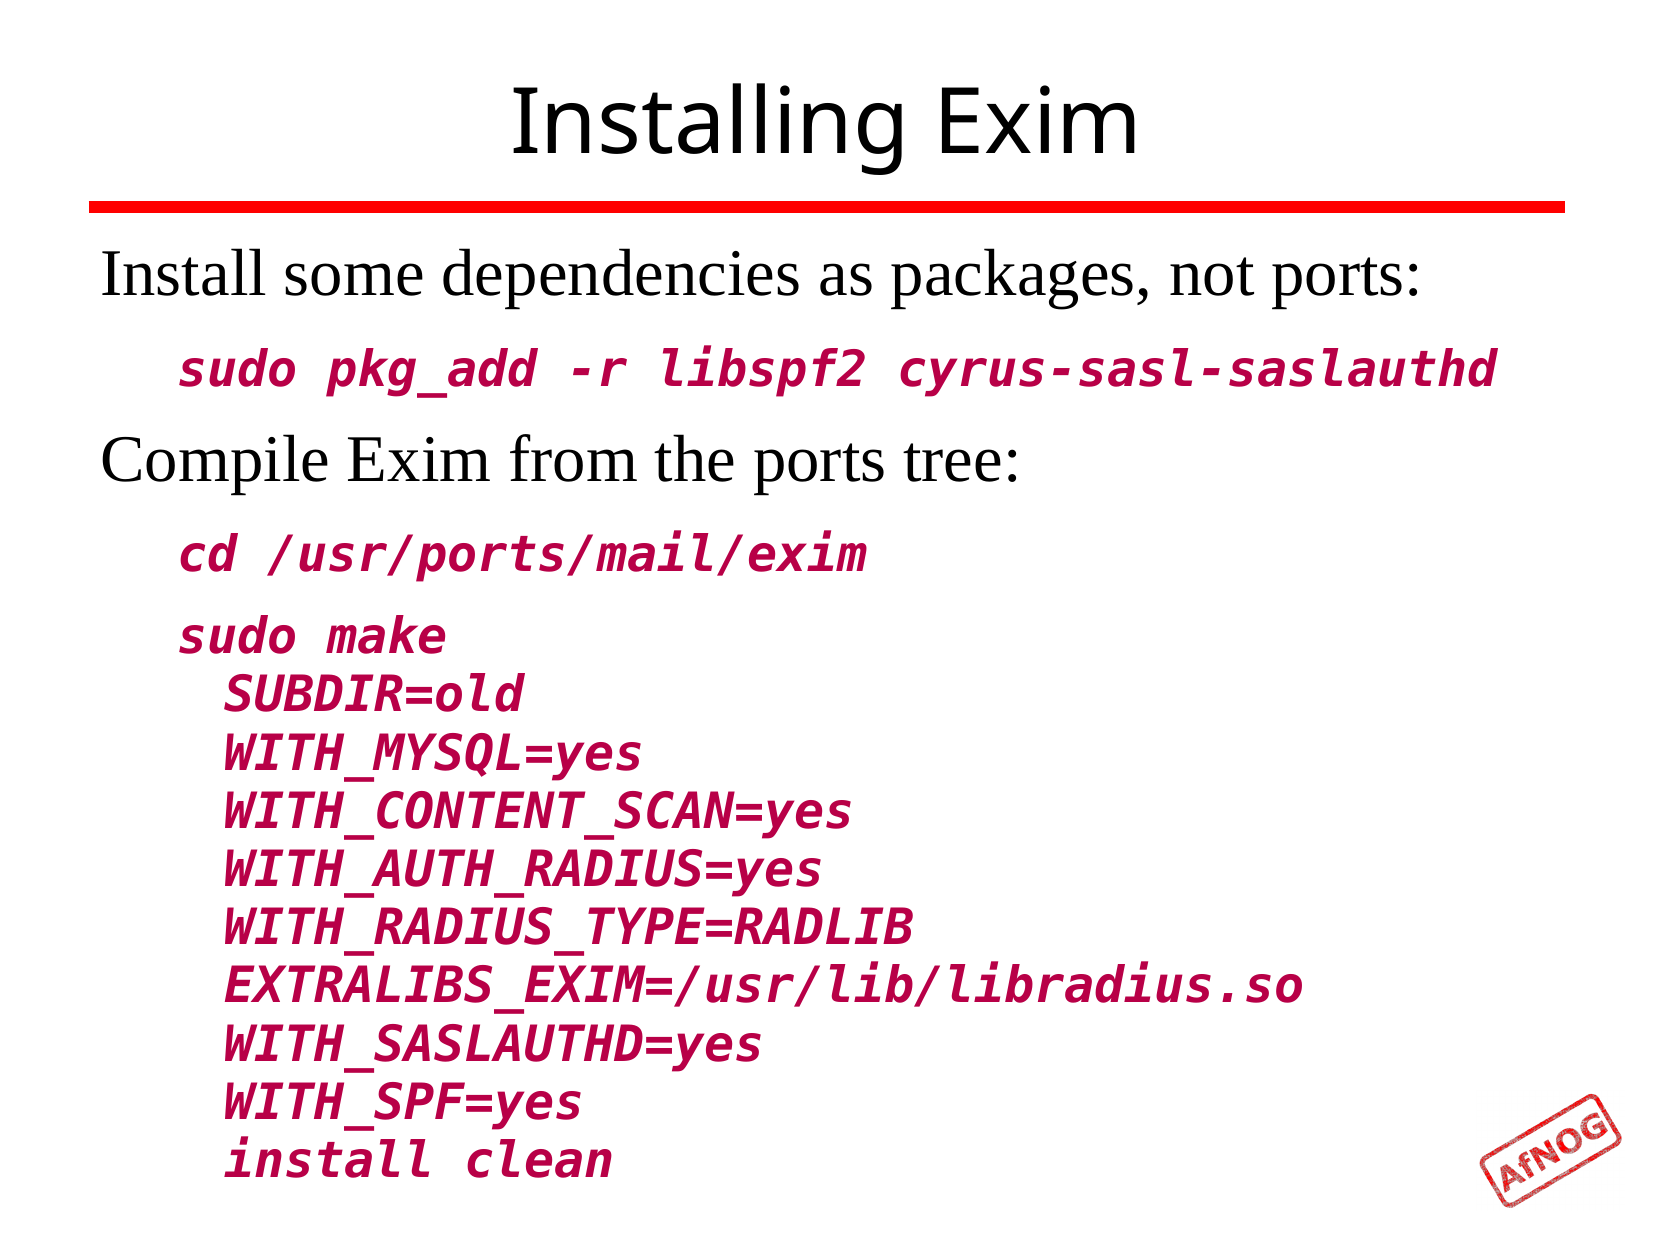

# Installing Exim
Install some dependencies as packages, not ports:
sudo pkg_add -r libspf2 cyrus-sasl-saslauthd
Compile Exim from the ports tree:
cd /usr/ports/mail/exim
sudo make
SUBDIR=old
WITH_MYSQL=yes
WITH_CONTENT_SCAN=yes
WITH_AUTH_RADIUS=yes
WITH_RADIUS_TYPE=RADLIB
EXTRALIBS_EXIM=/usr/lib/libradius.so
WITH_SASLAUTHD=yes
WITH_SPF=yes
install clean